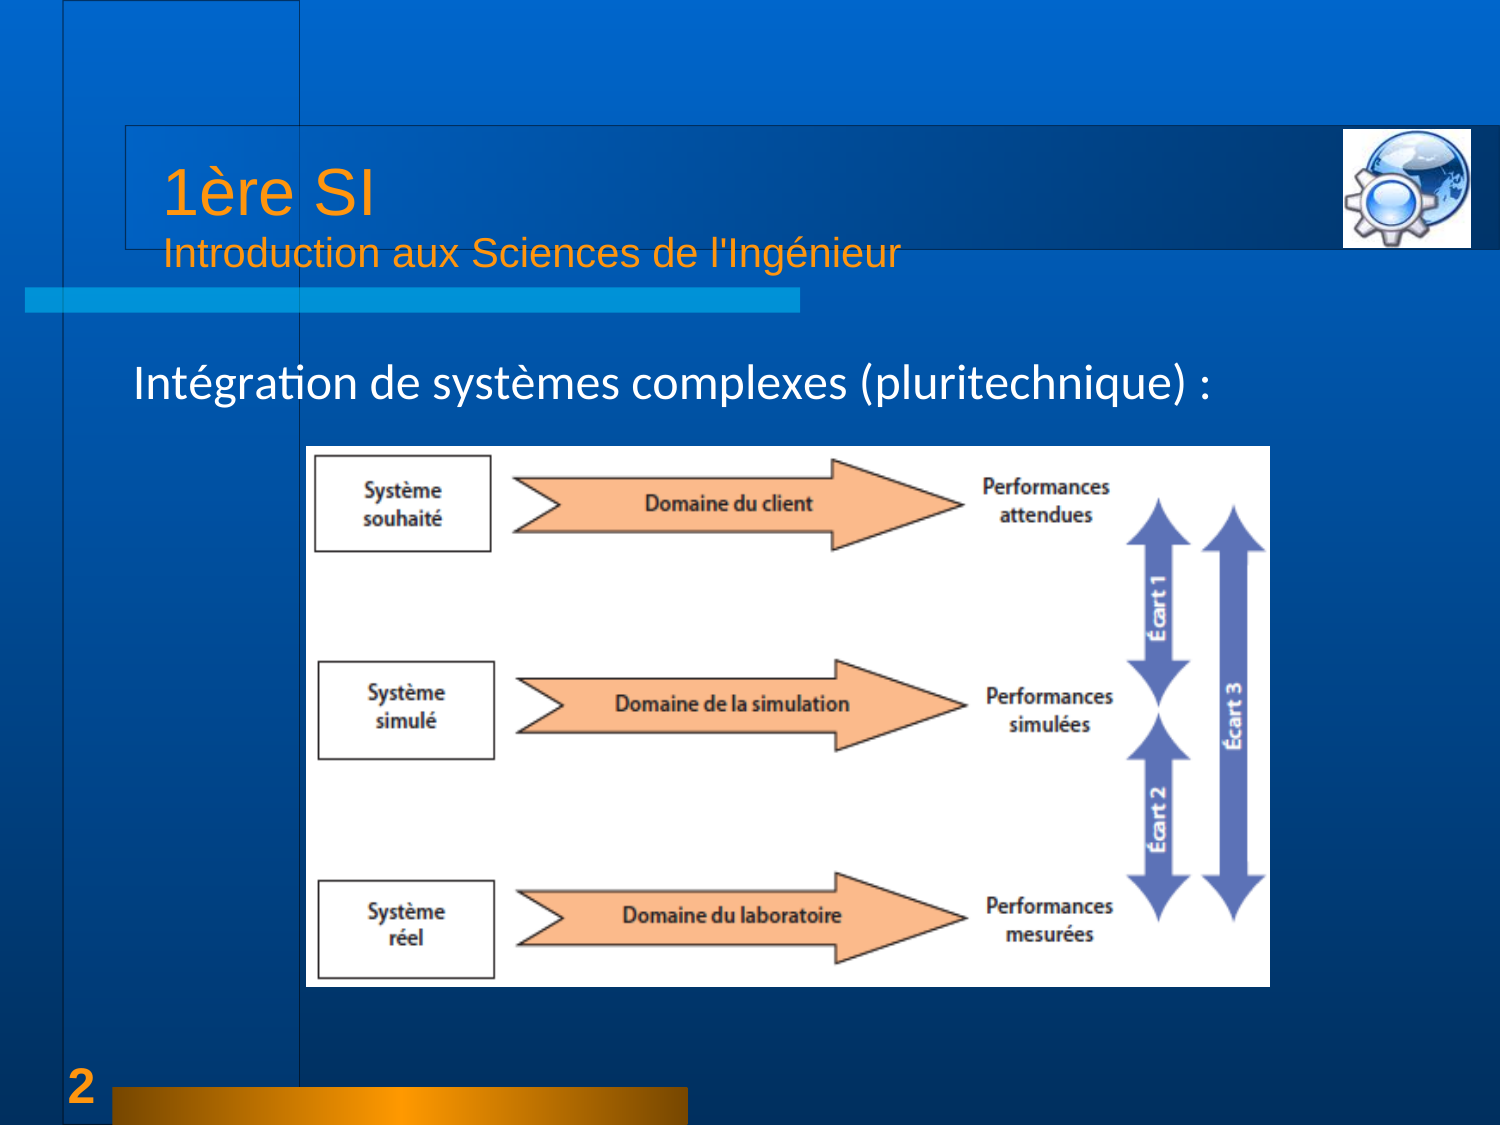

Intégration de systèmes complexes (pluritechnique) :
démarche de l'ingénieur